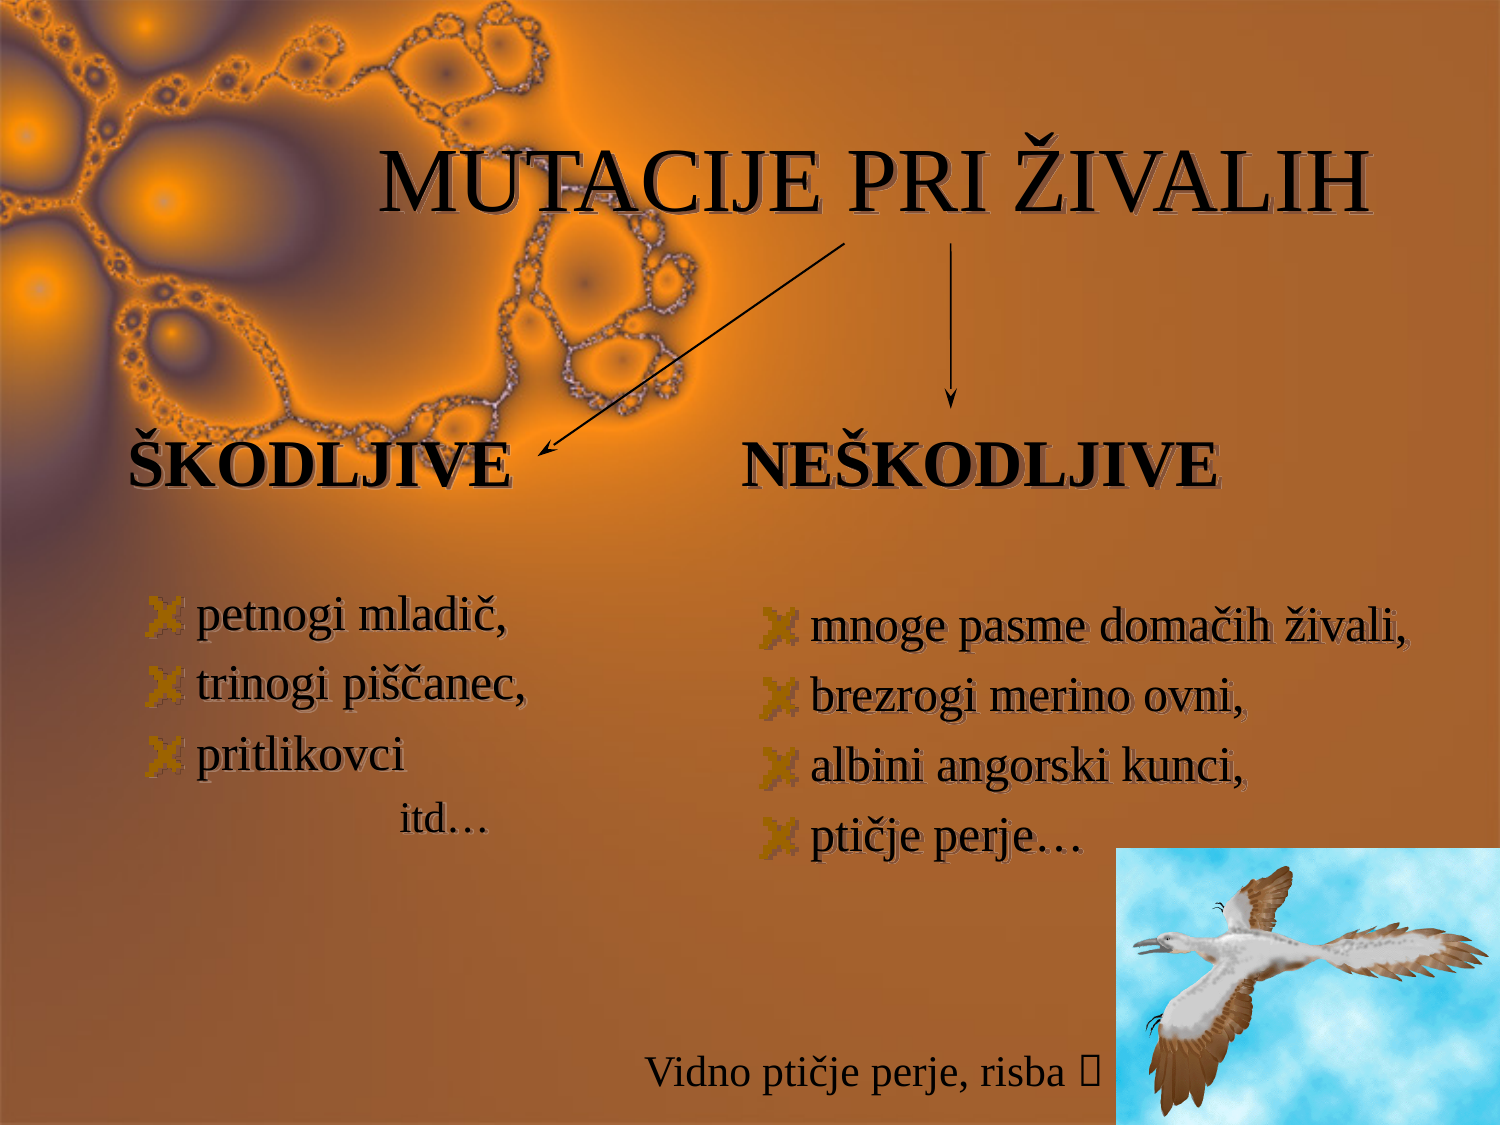

# MUTACIJE PRI ŽIVALIH
ŠKODLJIVE
 petnogi mladič,
 trinogi piščanec,
 pritlikovci
			itd…
NEŠKODLJIVE
 mnoge pasme domačih živali,
 brezrogi merino ovni,
 albini angorski kunci,
 ptičje perje…
Vidno ptičje perje, risba 